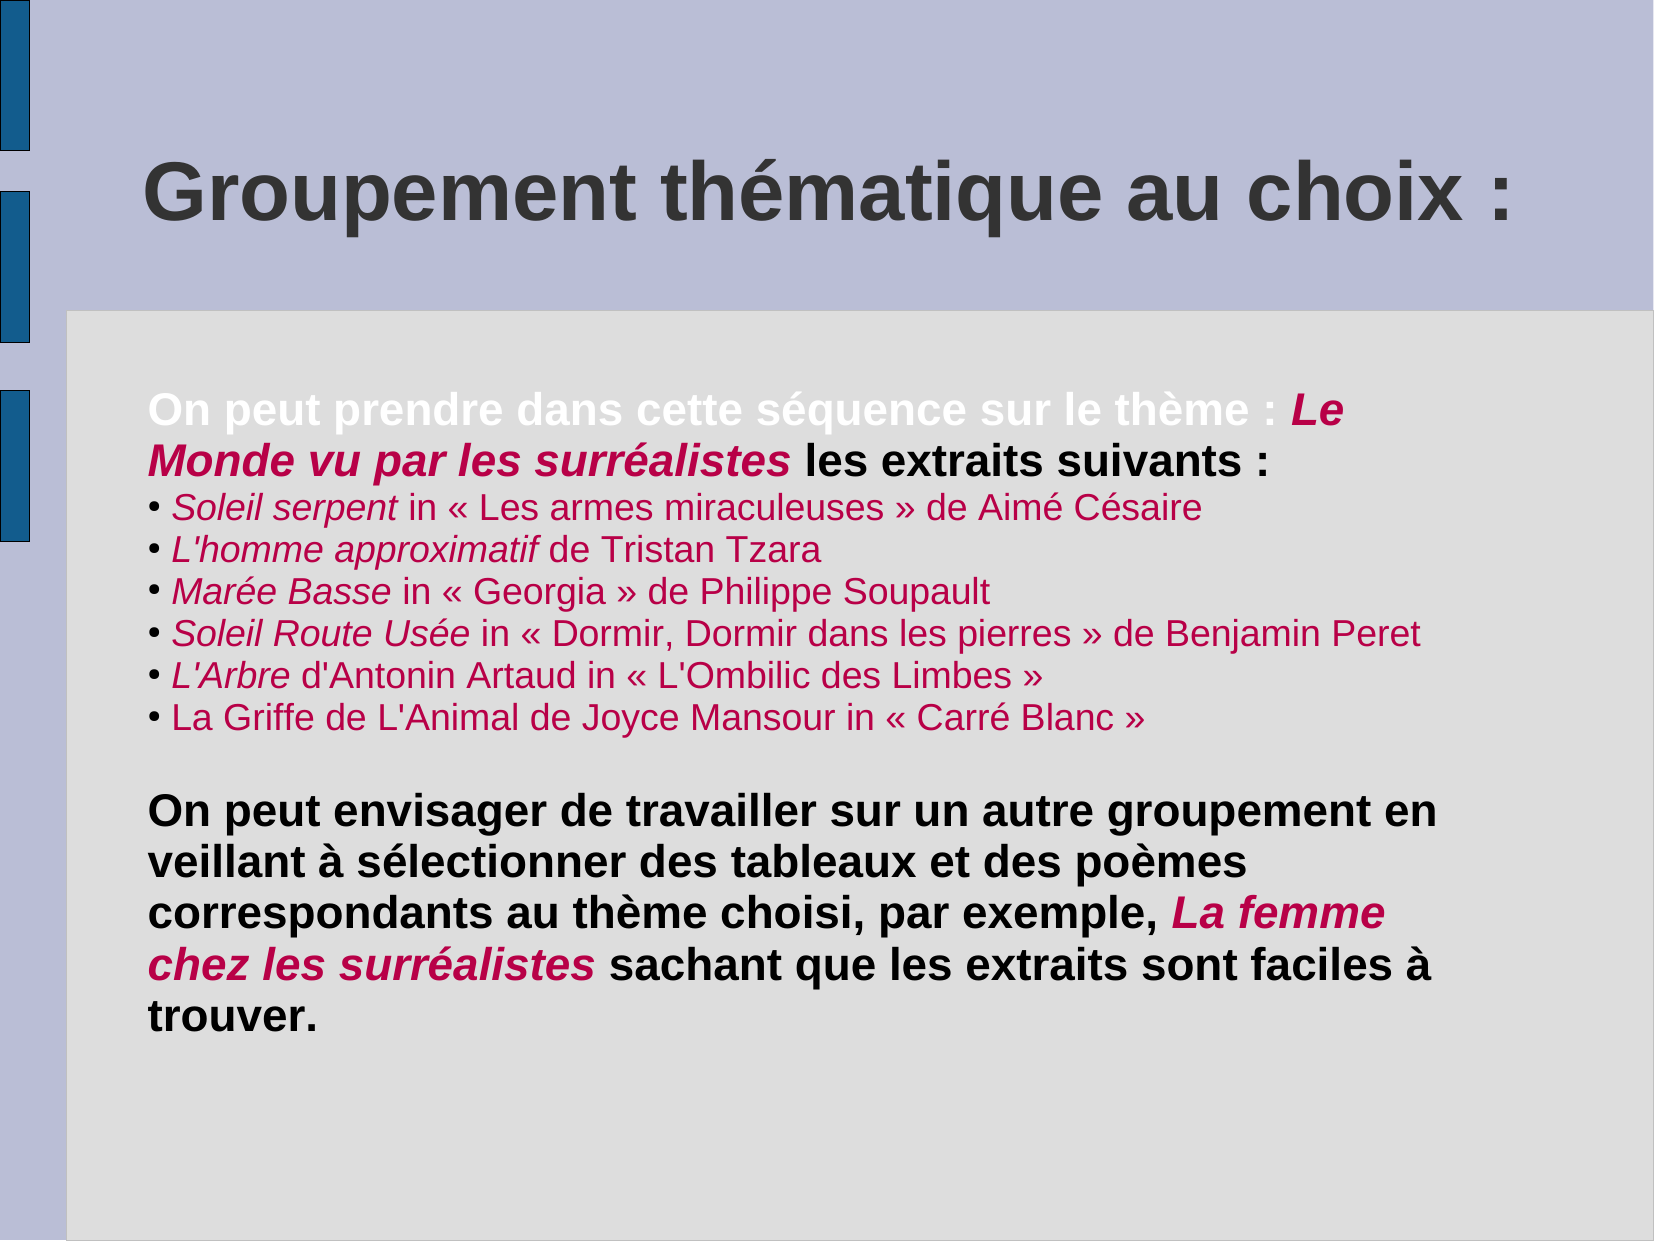

# Groupement thématique au choix :
On peut prendre dans cette séquence sur le thème : Le Monde vu par les surréalistes les extraits suivants :
 Soleil serpent in « Les armes miraculeuses » de Aimé Césaire
 L'homme approximatif de Tristan Tzara
 Marée Basse in « Georgia » de Philippe Soupault
 Soleil Route Usée in « Dormir, Dormir dans les pierres » de Benjamin Peret
 L'Arbre d'Antonin Artaud in « L'Ombilic des Limbes »
 La Griffe de L'Animal de Joyce Mansour in « Carré Blanc »
On peut envisager de travailler sur un autre groupement en veillant à sélectionner des tableaux et des poèmes correspondants au thème choisi, par exemple, La femme chez les surréalistes sachant que les extraits sont faciles à trouver.